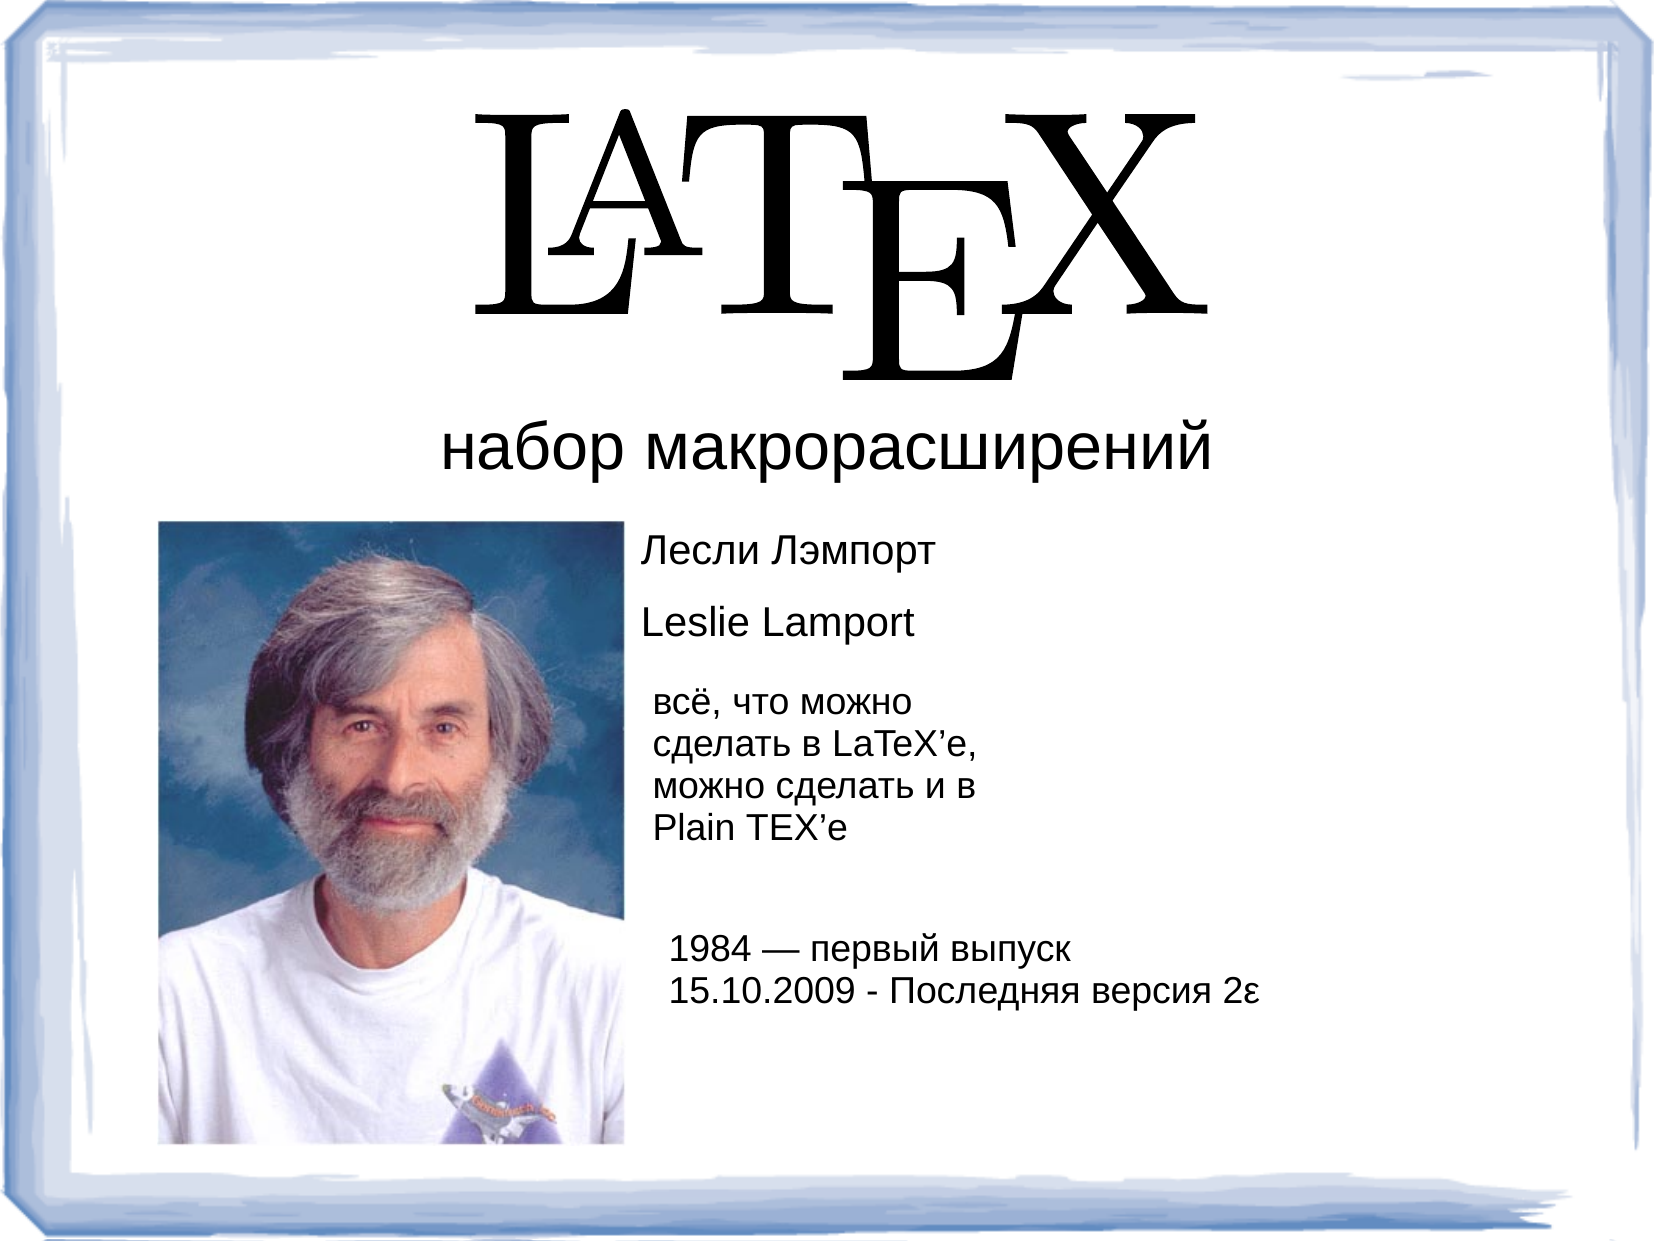

набор макрорасширений
Лесли Лэмпорт
Leslie Lamport
всё, что можно сделать в LaTeX’е, можно сделать и в Plain ΤΕΧ’е
1984 — первый выпуск
15.10.2009 - Последняя версия 2ε